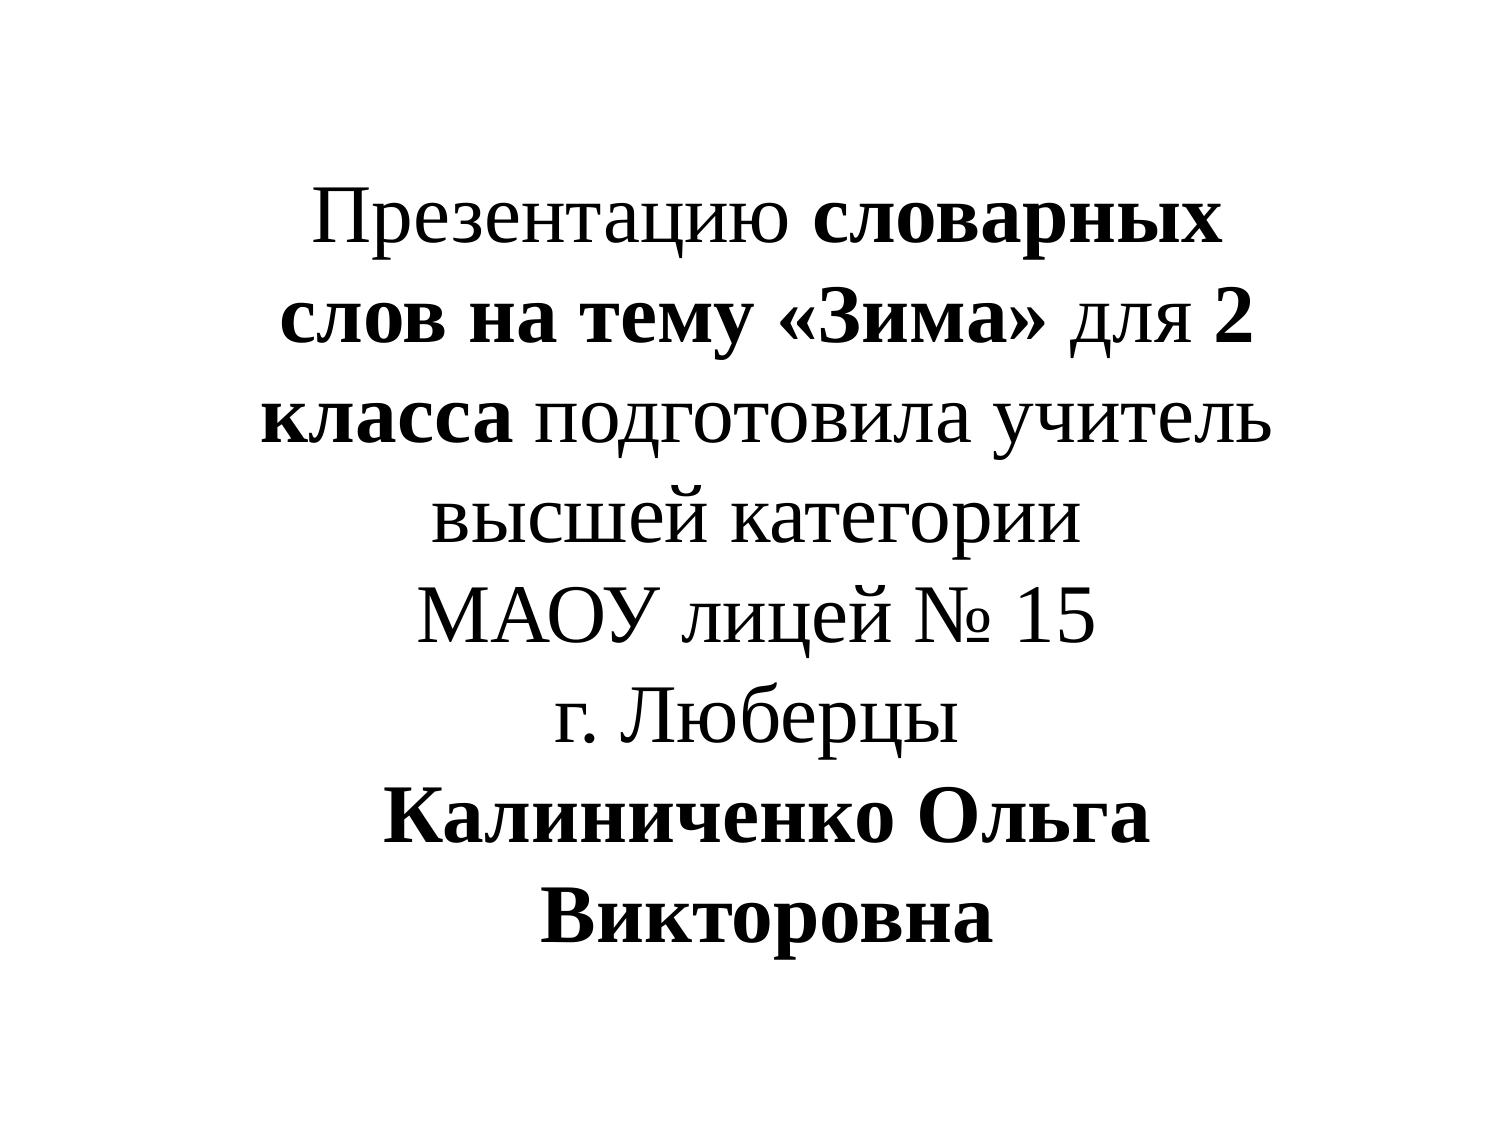

Презентацию словарных слов на тему «Зима» для 2 класса подготовила учитель высшей категории
МАОУ лицей № 15
г. Люберцы
Калиниченко Ольга Викторовна